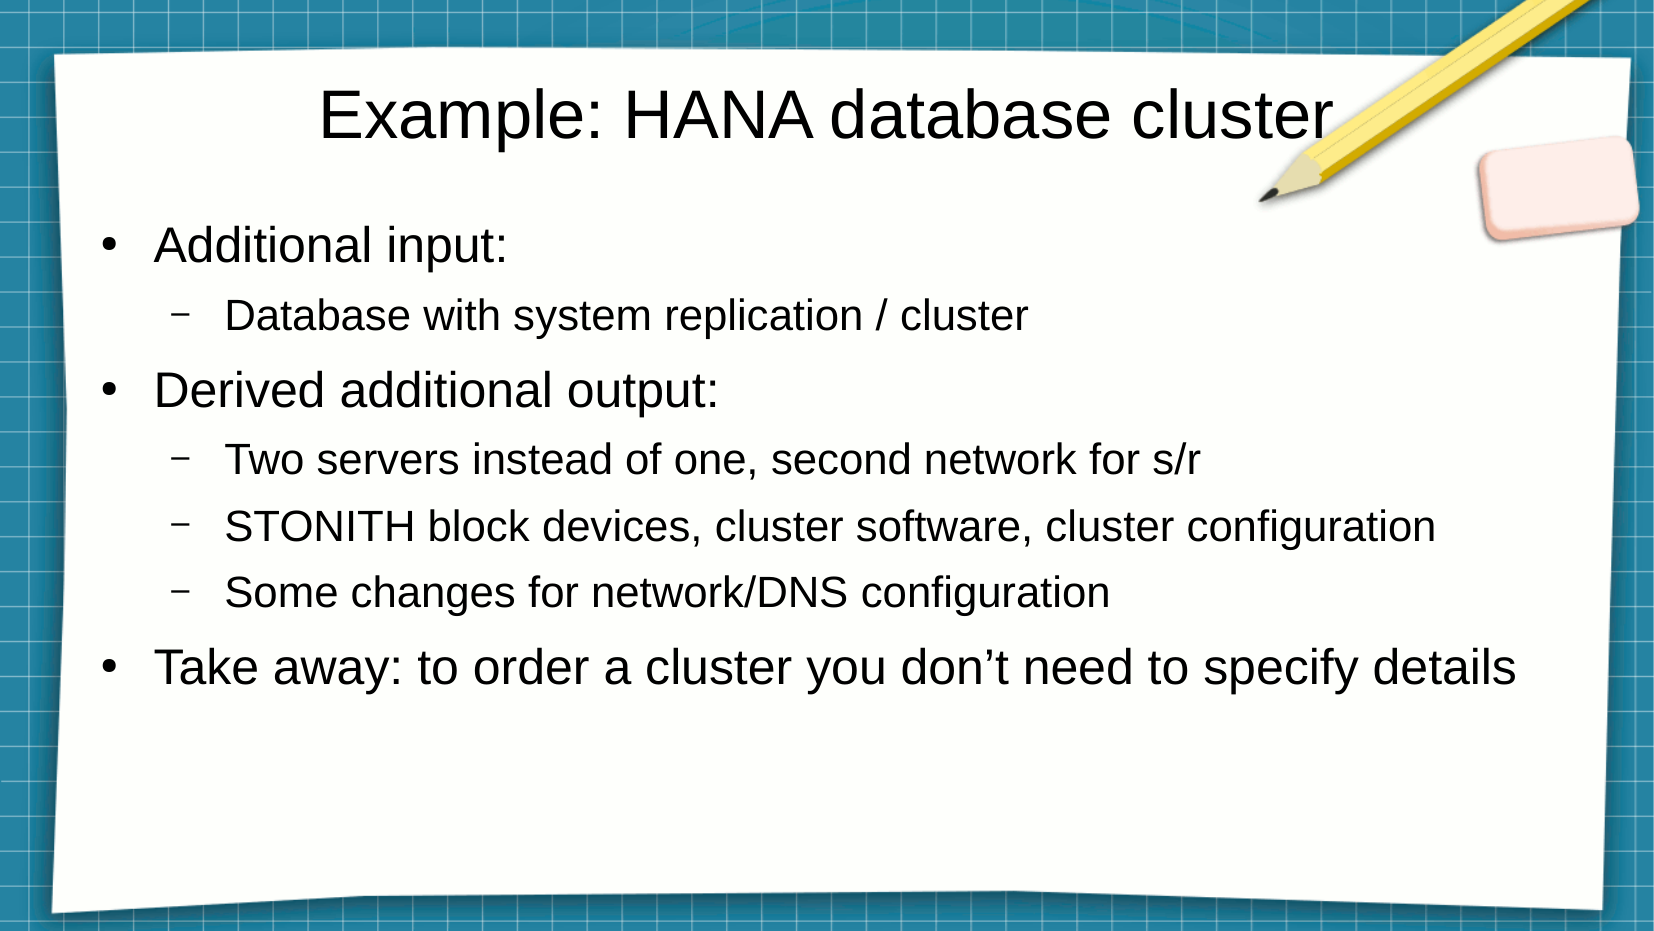

# Example: HANA database cluster
Additional input:
Database with system replication / cluster
Derived additional output:
Two servers instead of one, second network for s/r
STONITH block devices, cluster software, cluster configuration
Some changes for network/DNS configuration
Take away: to order a cluster you don’t need to specify details